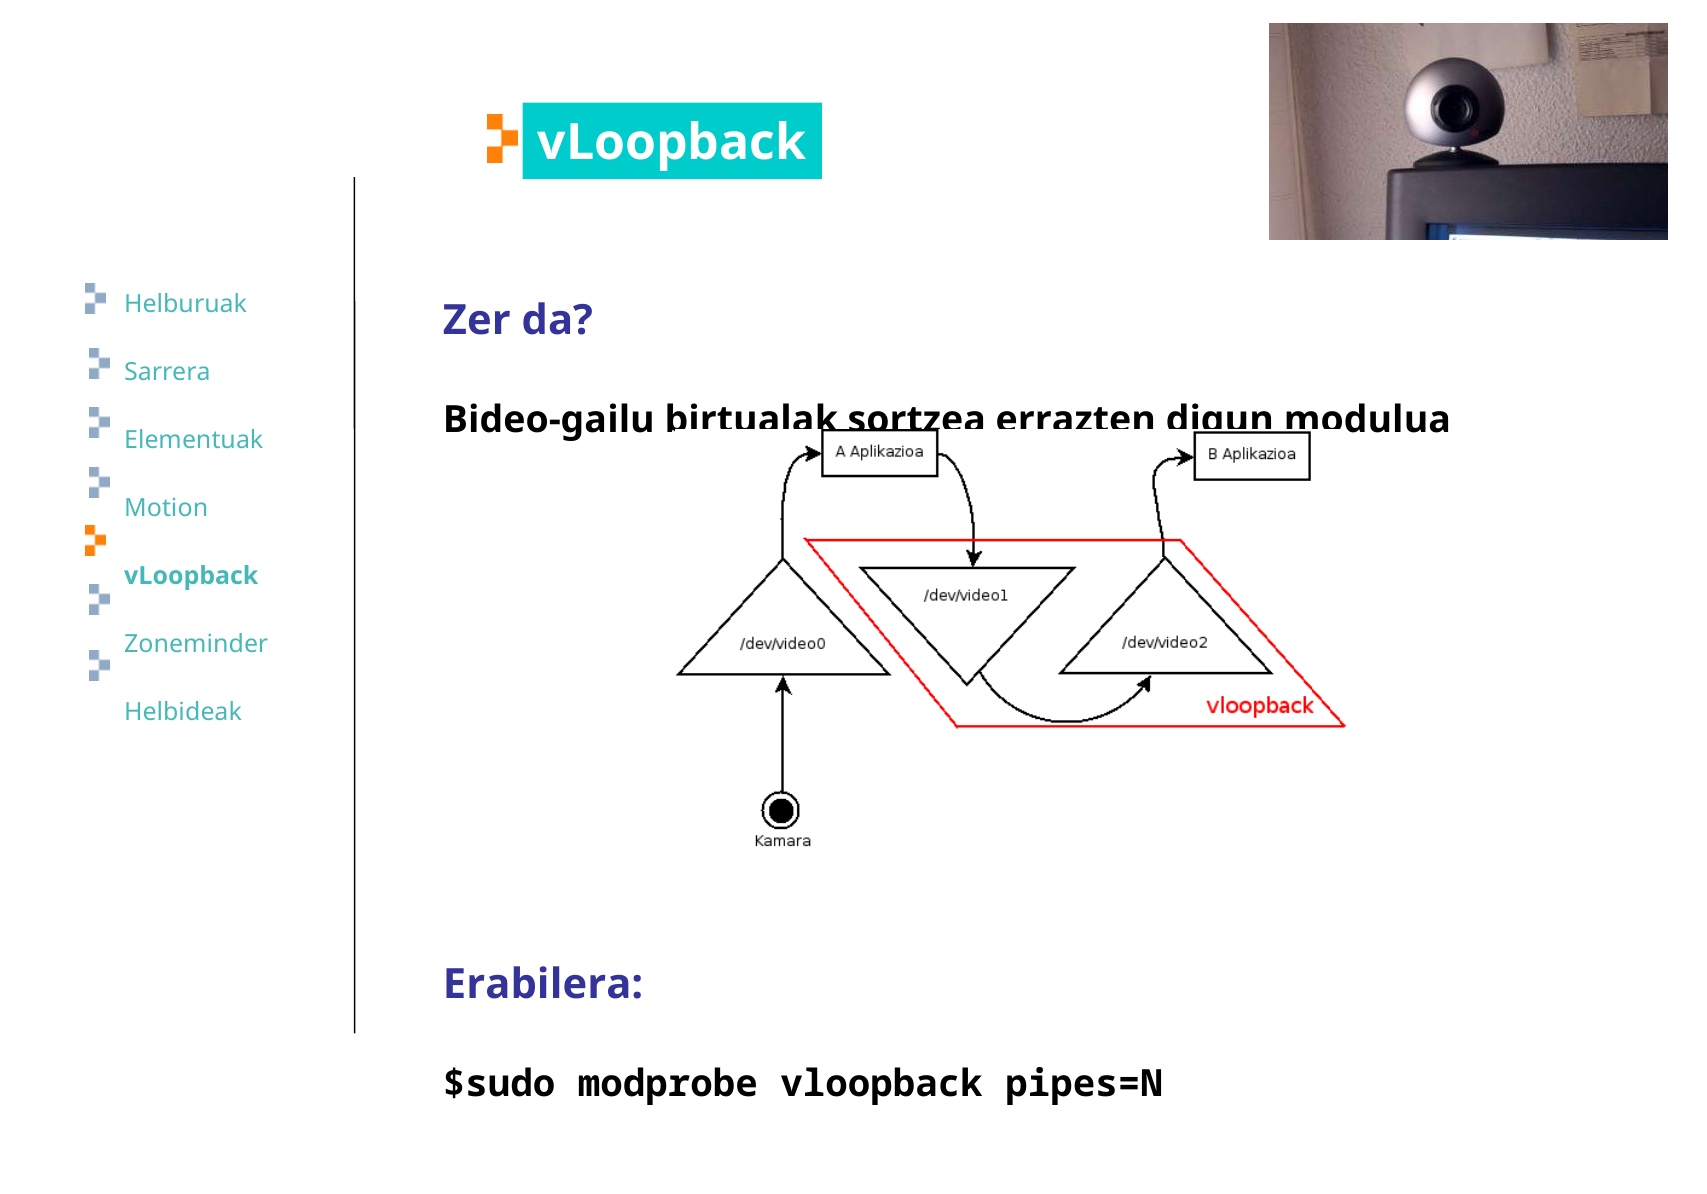

vLoopback
Helburuak
Sarrera
Elementuak
Motion
vLoopback
Zoneminder
Helbideak
Zer da?
Bideo-gailu birtualak sortzea errazten digun modulua
Erabilera:
$sudo modprobe vloopback pipes=N